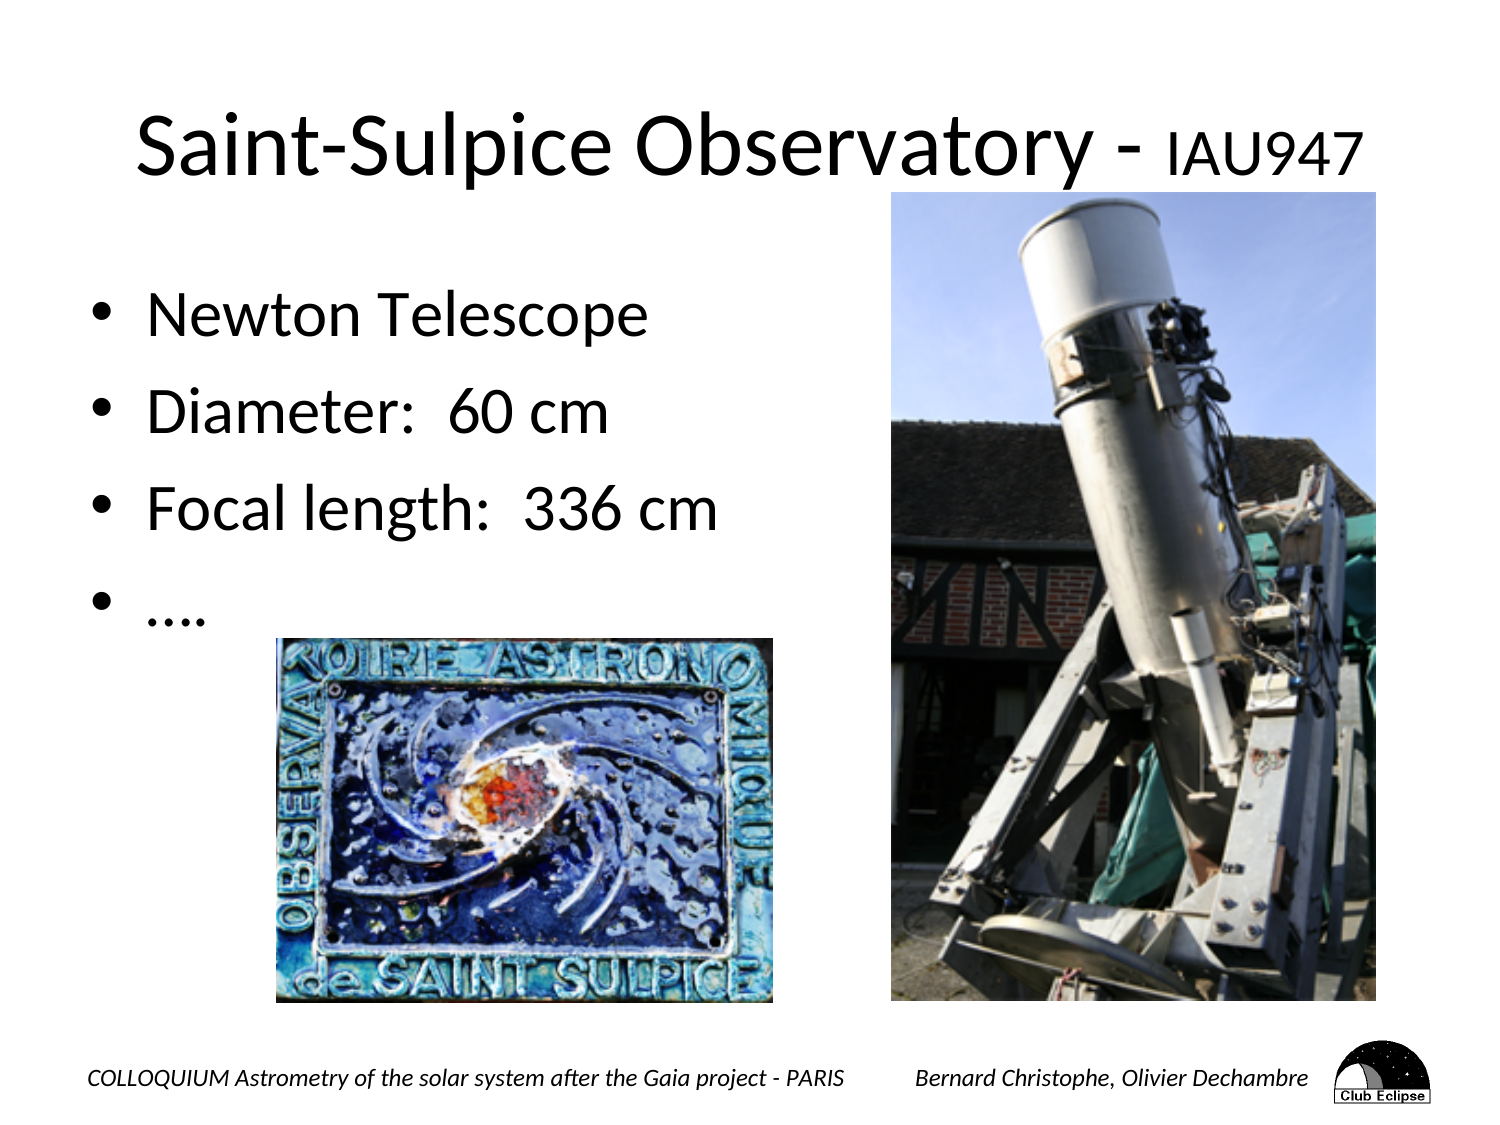

# Saint-Sulpice Observatory - IAU947
Newton Telescope
Diameter: 60 cm
Focal length: 336 cm
….
Bernard Christophe, Olivier Dechambre
COLLOQUIUM Astrometry of the solar system after the Gaia project - PARIS